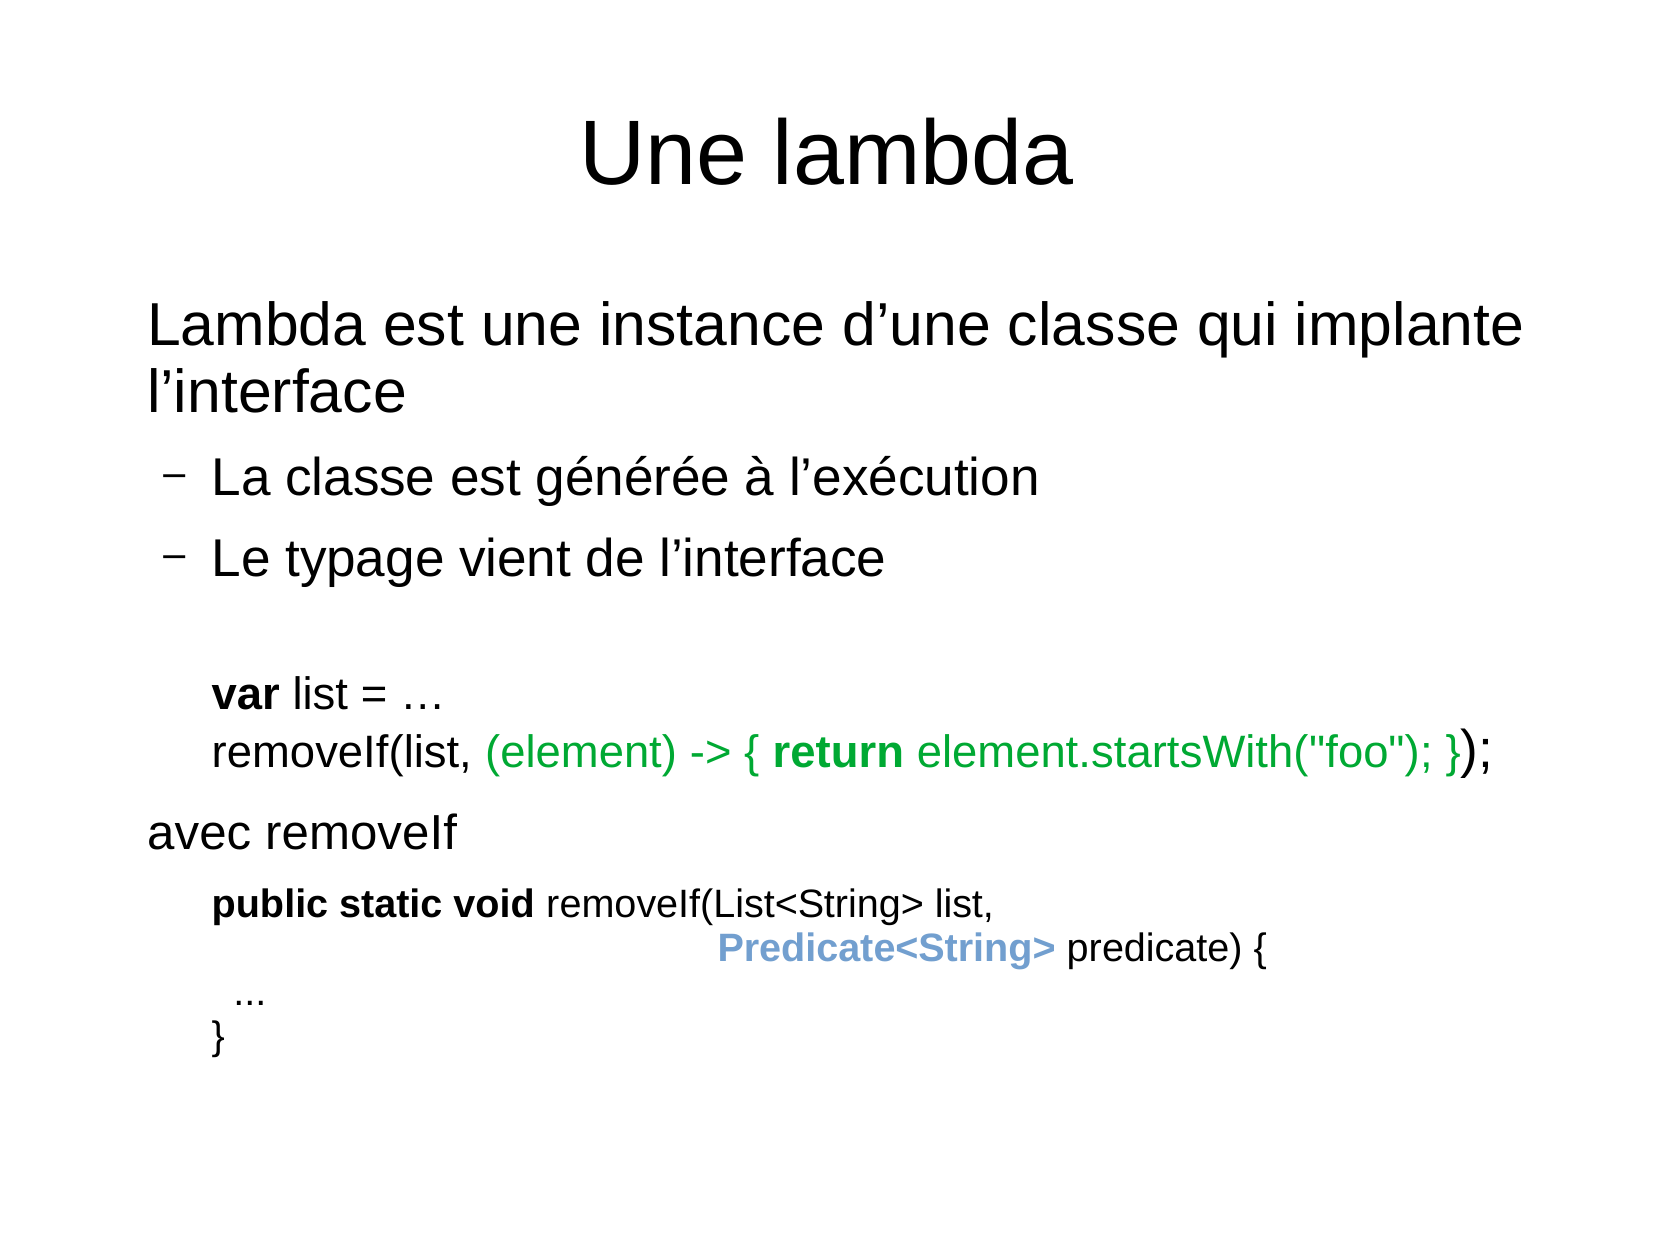

# Une lambda
Lambda est une instance d’une classe qui implante l’interface
La classe est générée à l’exécution
Le typage vient de l’interface
var list = …
removeIf(list, (element) -> { return element.startsWith("foo"); });
avec removeIf
public static void removeIf(List<String> list,
 Predicate<String> predicate) {
 ...
}